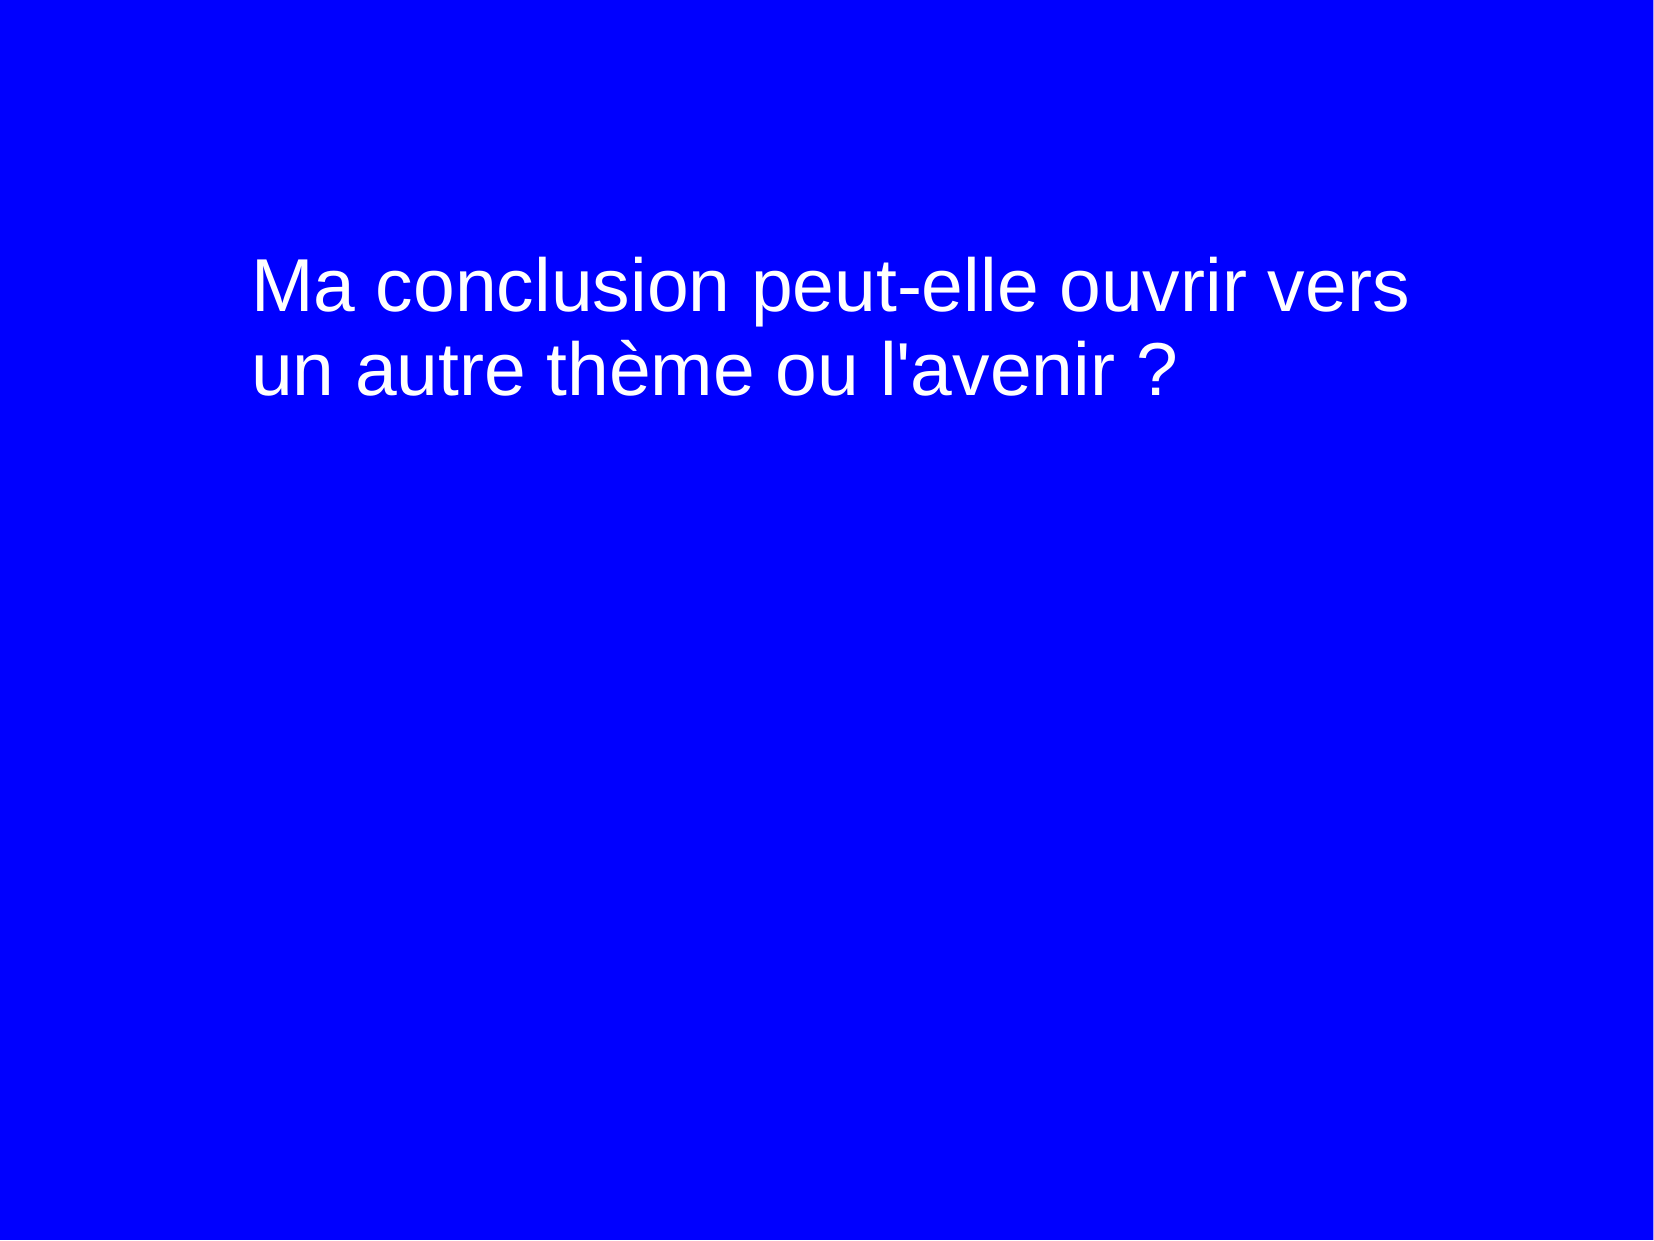

Ma conclusion peut-elle ouvrir vers un autre thème ou l'avenir ?